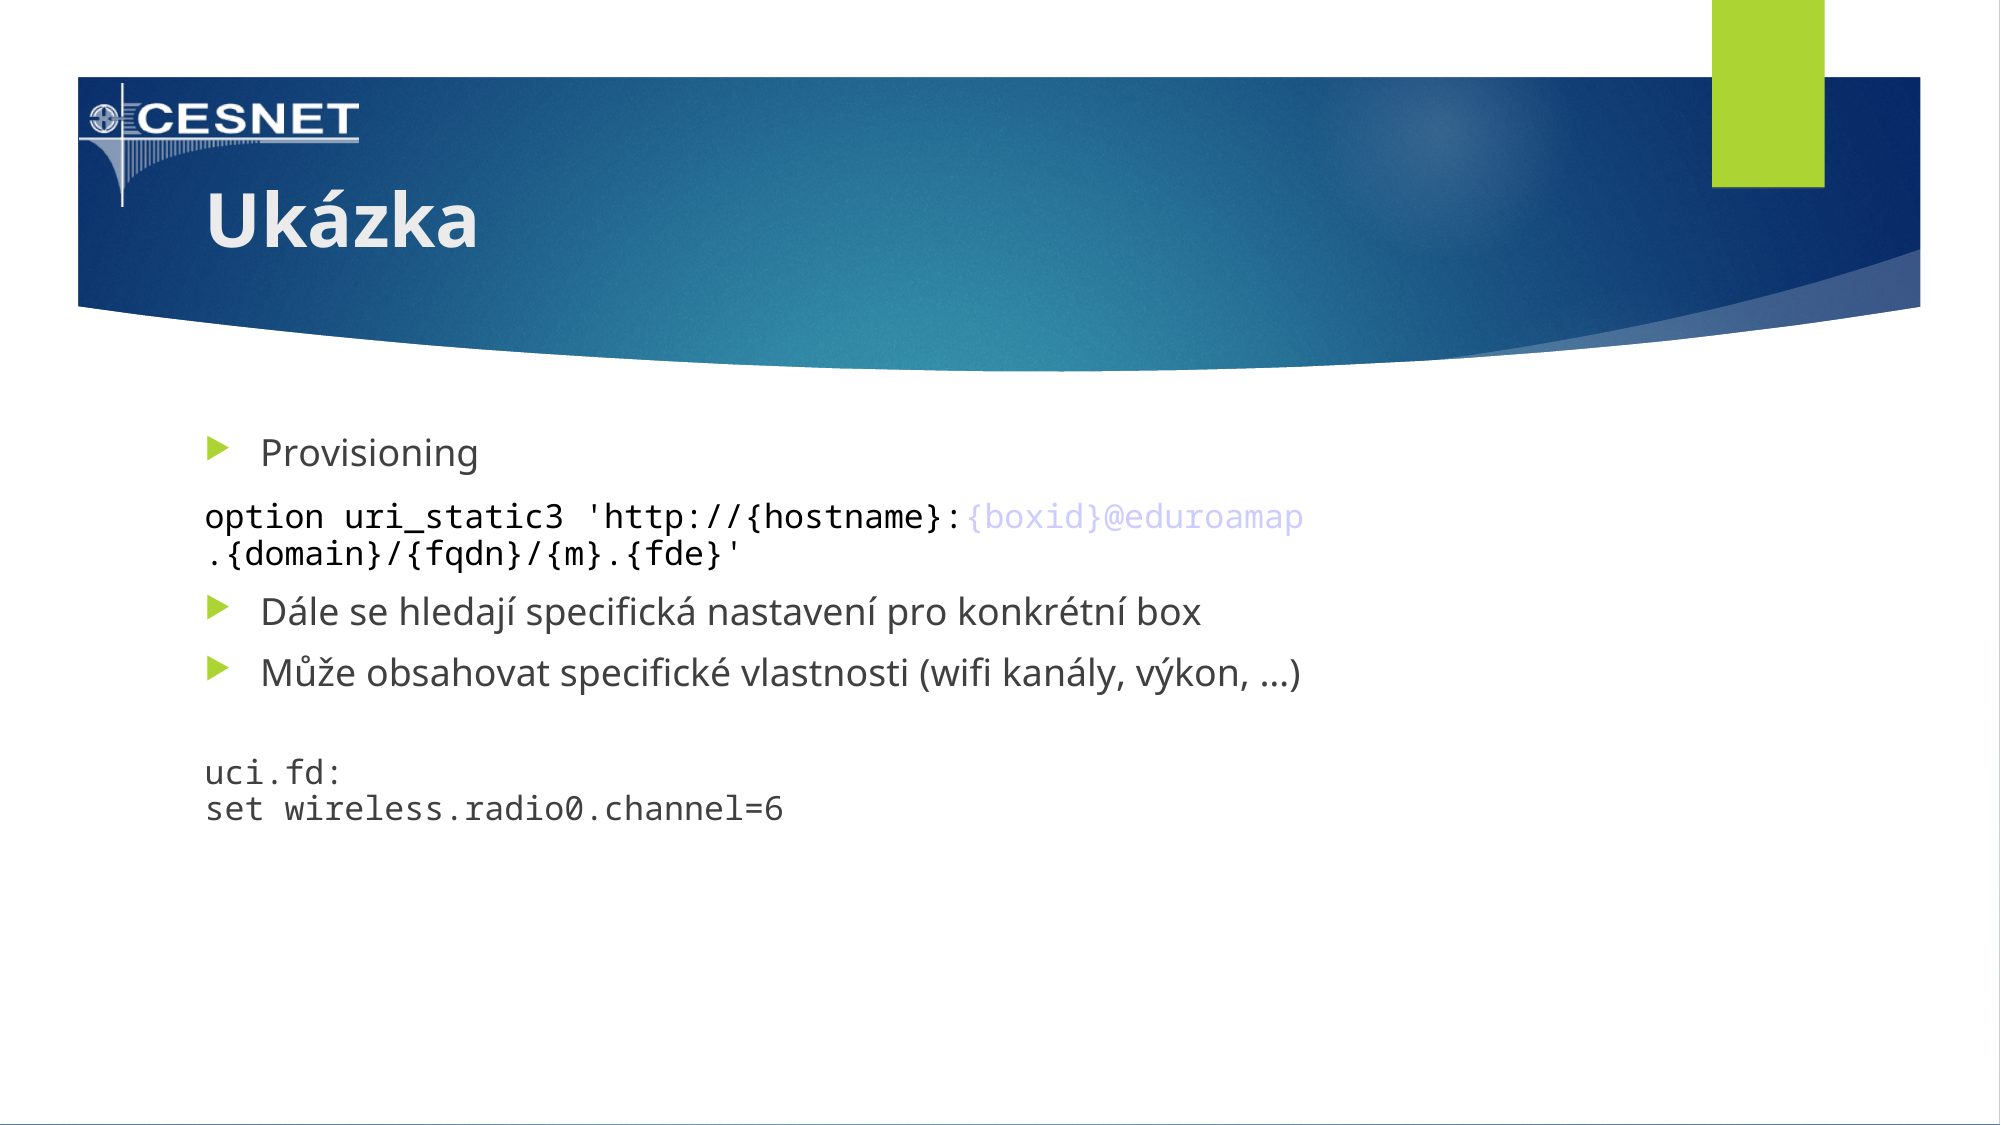

Ukázka
Provisioning
option uri_static3 'http://{hostname}:{boxid}@eduroamap.{domain}/{fqdn}/{m}.{fde}'
Dále se hledají specifická nastavení pro konkrétní box
Může obsahovat specifické vlastnosti (wifi kanály, výkon, …)
uci.fd:
set wireless.radio0.channel=6